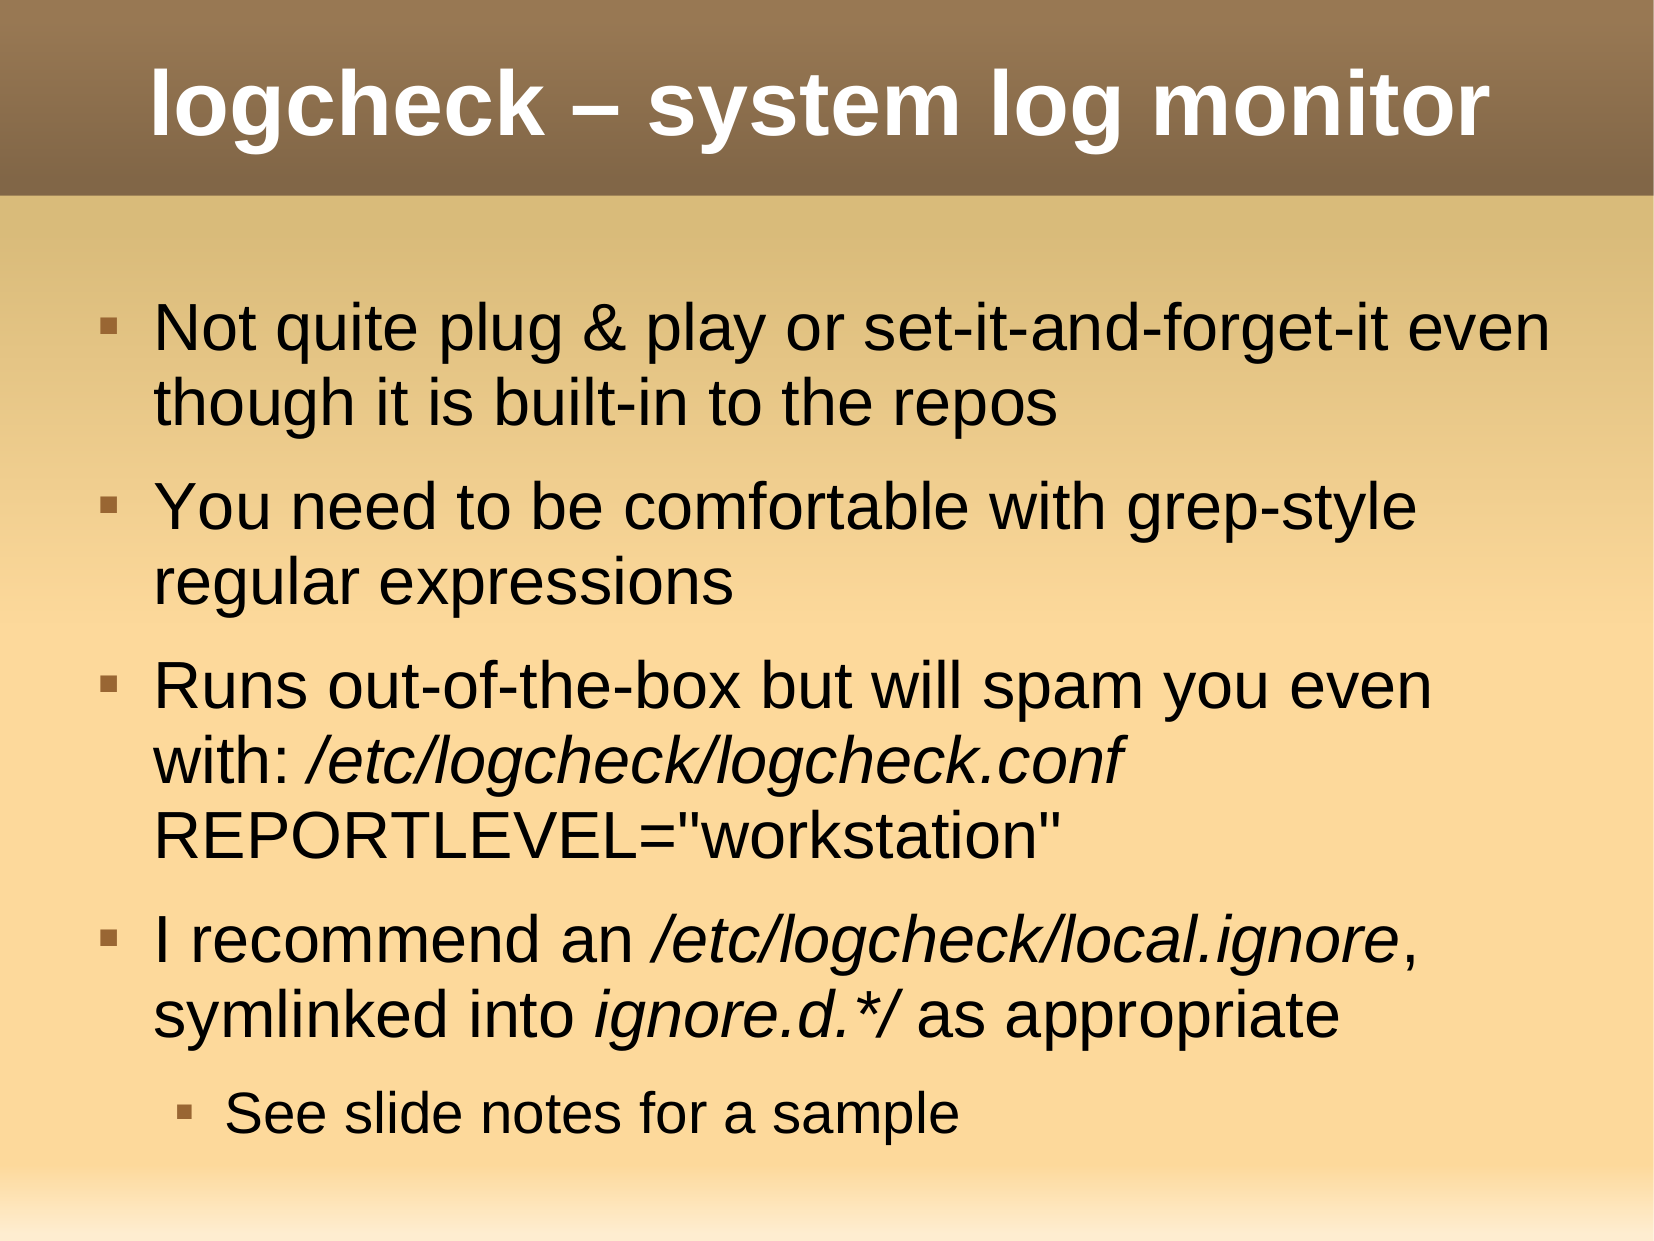

# logcheck – system log monitor
Not quite plug & play or set-it-and-forget-it even though it is built-in to the repos
You need to be comfortable with grep-style regular expressions
Runs out-of-the-box but will spam you even with: /etc/logcheck/logcheck.conf
REPORTLEVEL="workstation"
I recommend an /etc/logcheck/local.ignore, symlinked into ignore.d.*/ as appropriate
See slide notes for a sample